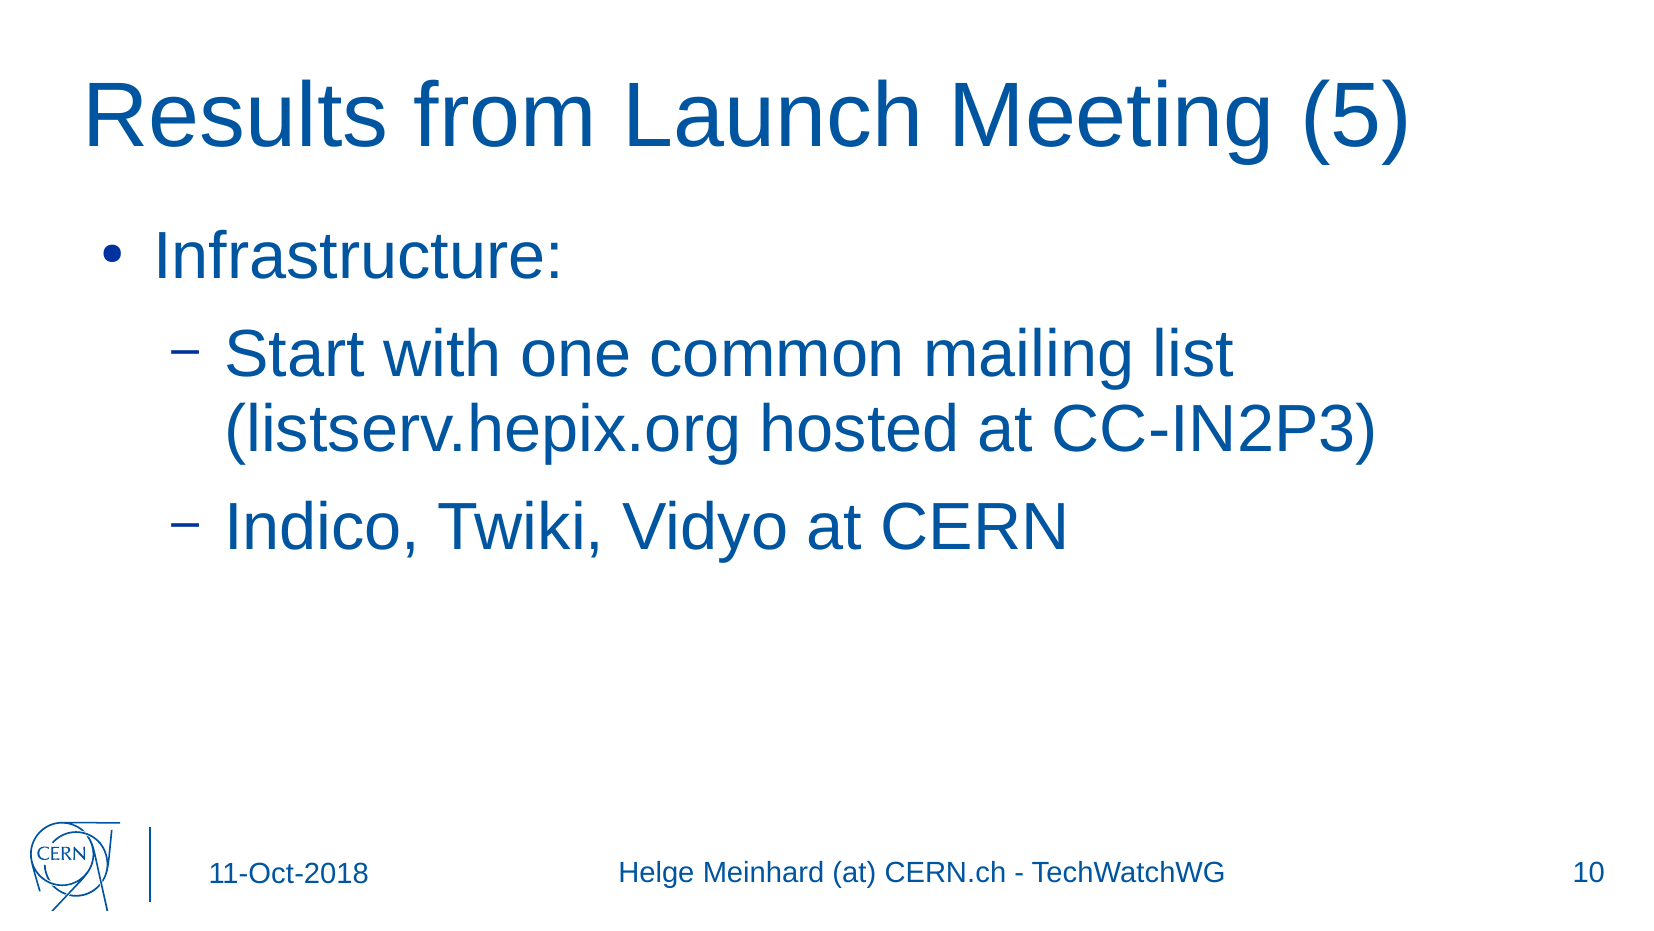

# Results from Launch Meeting (5)
Infrastructure:
Start with one common mailing list (listserv.hepix.org hosted at CC-IN2P3)
Indico, Twiki, Vidyo at CERN
Helge Meinhard (at) CERN.ch - TechWatchWG
10
11-Oct-2018